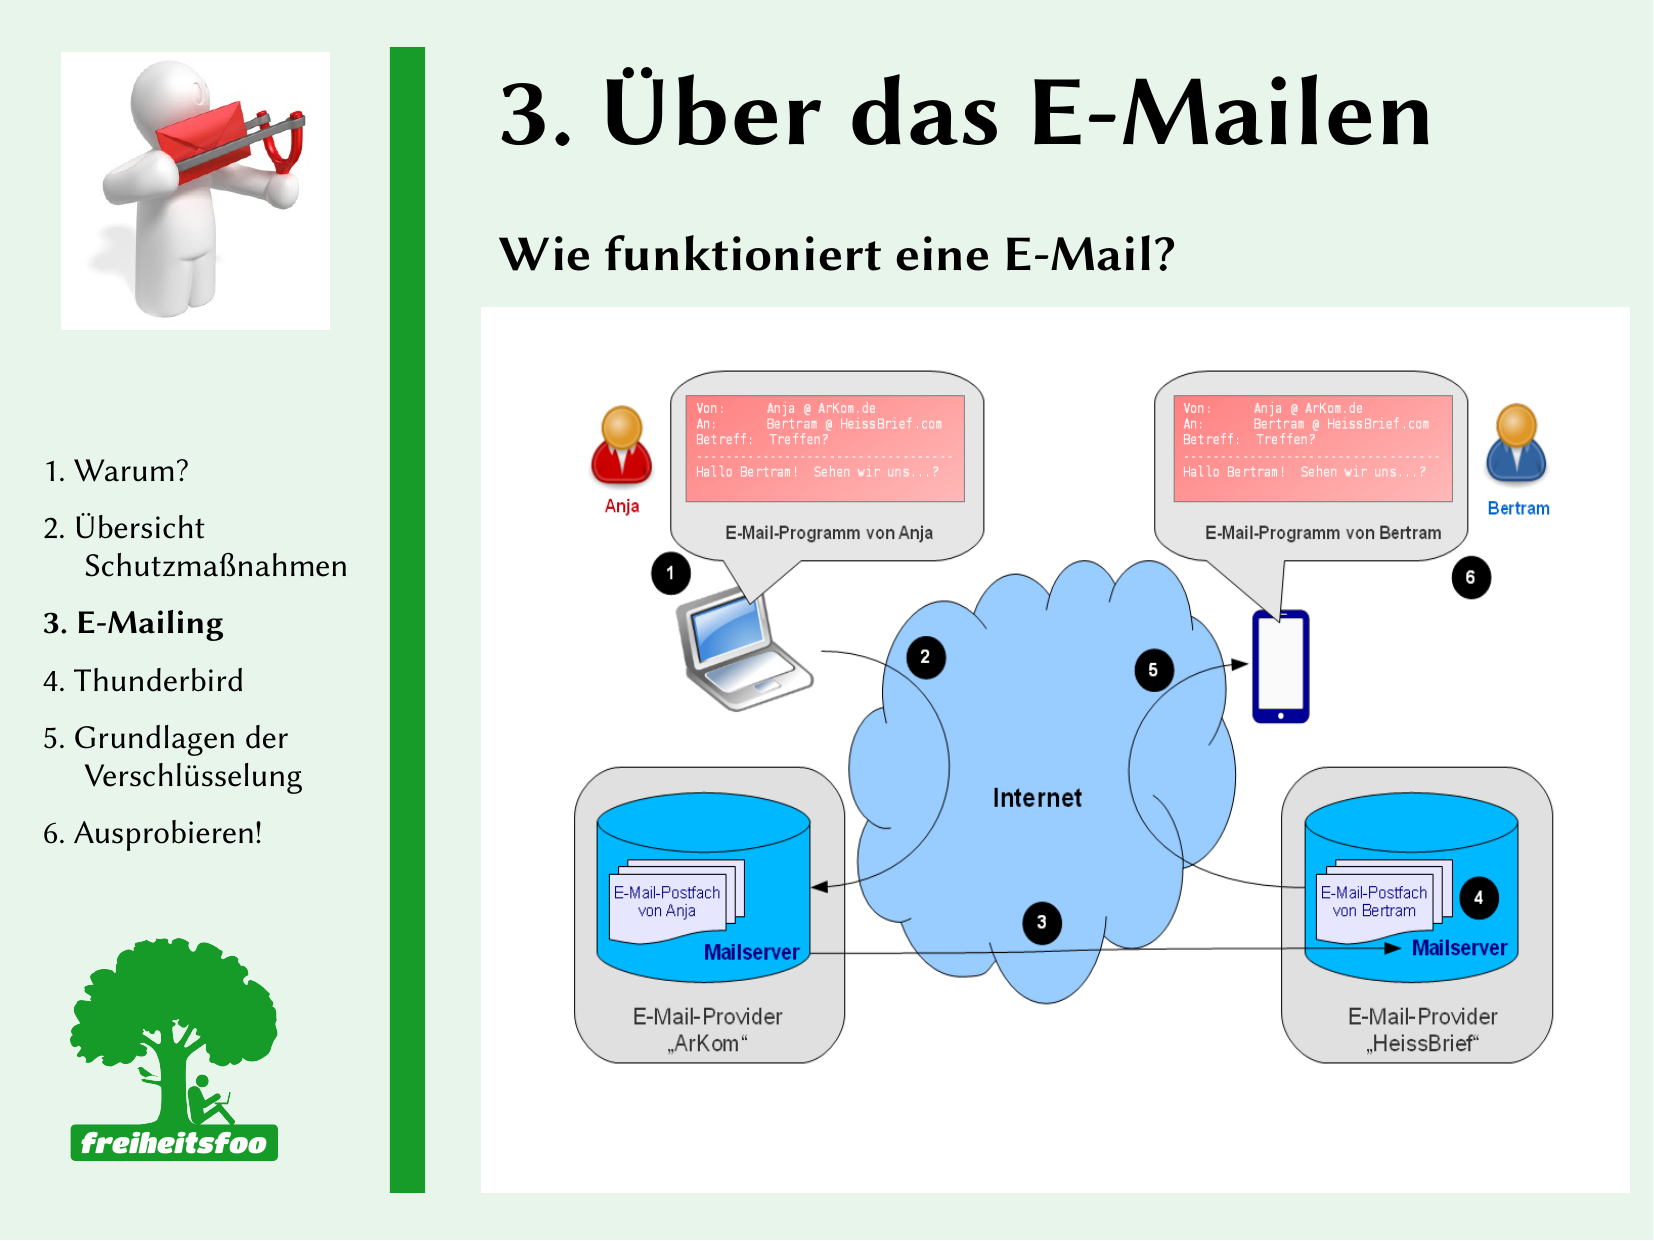

3. Über das E-Mailen
Wie funktioniert eine E-Mail?
1. Warum?
2. Übersicht
 Schutzmaßnahmen
3. E-Mailing
4. Thunderbird
5. Grundlagen der
 Verschlüsselung
6. Ausprobieren!